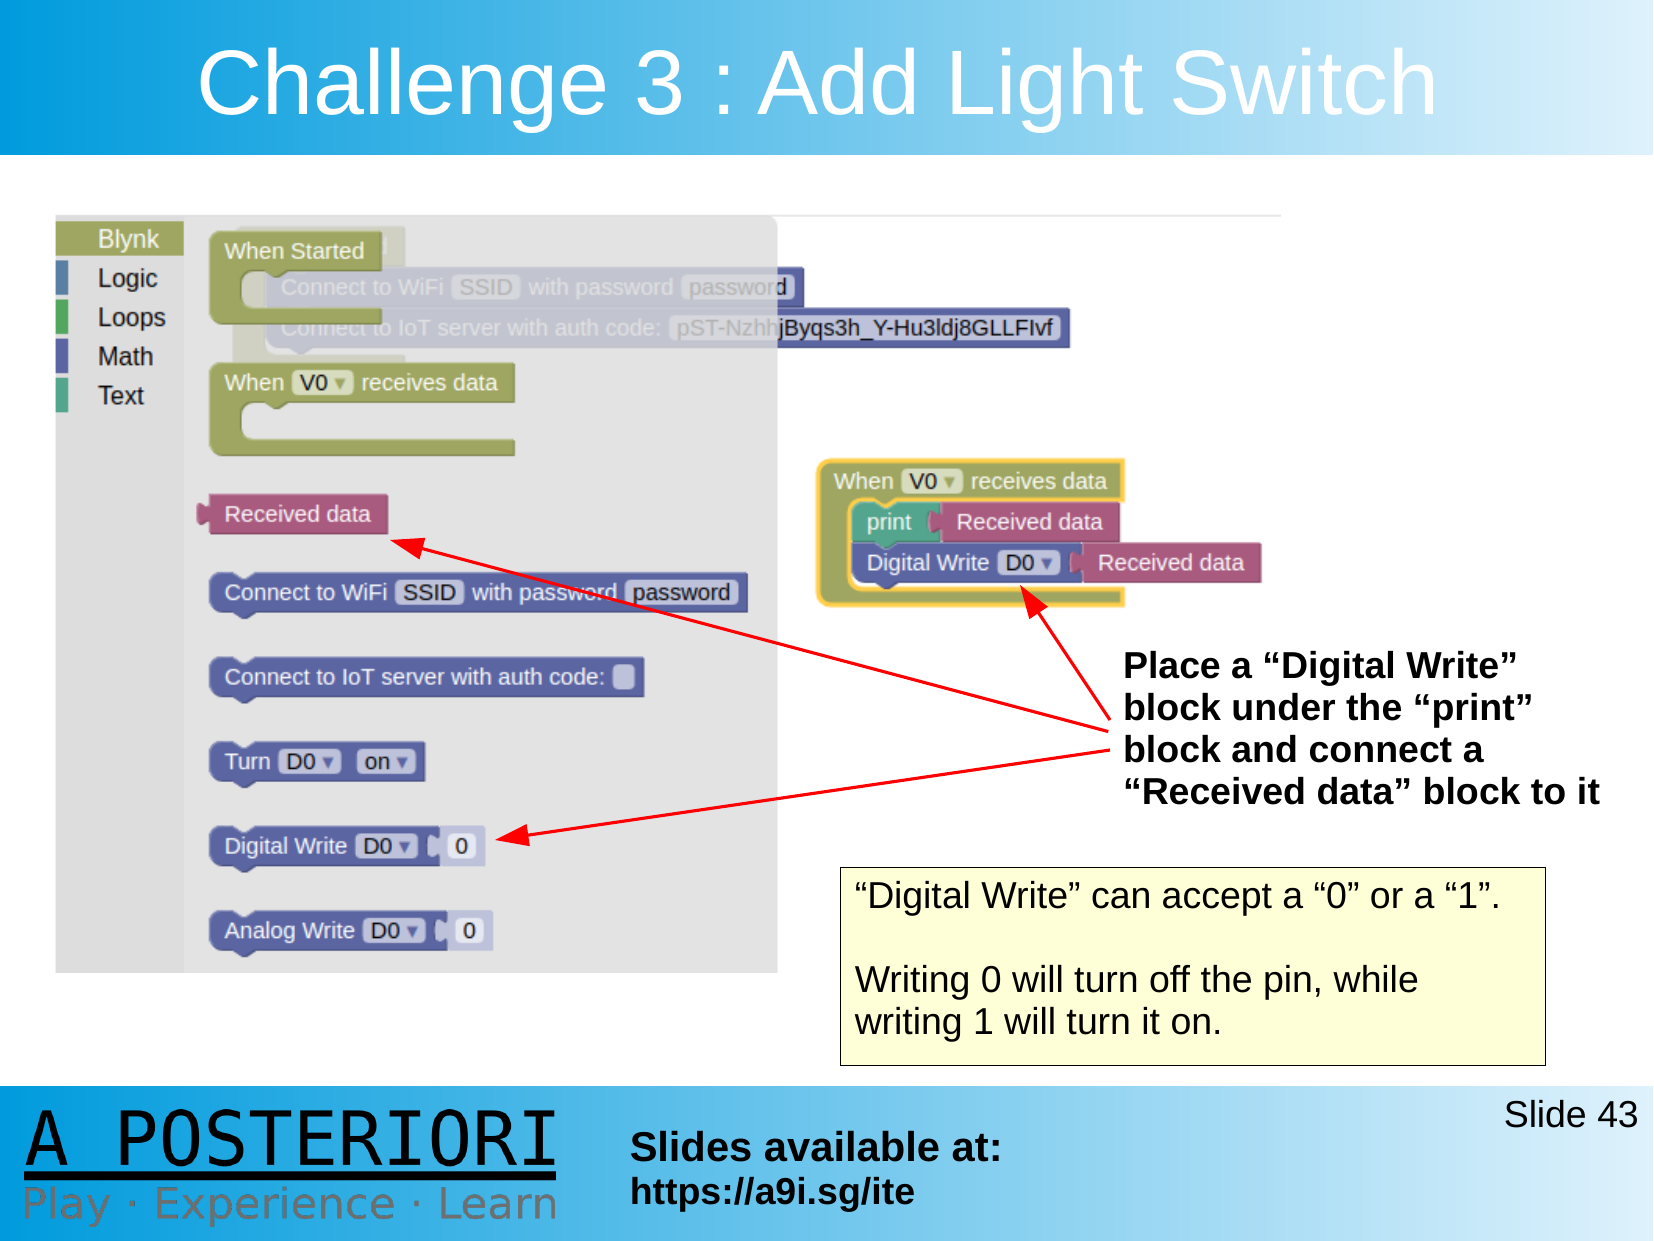

# Challenge 3 : Add Light Switch
Place a “Digital Write” block under the “print” block and connect a “Received data” block to it
“Digital Write” can accept a “0” or a “1”.
Writing 0 will turn off the pin, while writing 1 will turn it on.